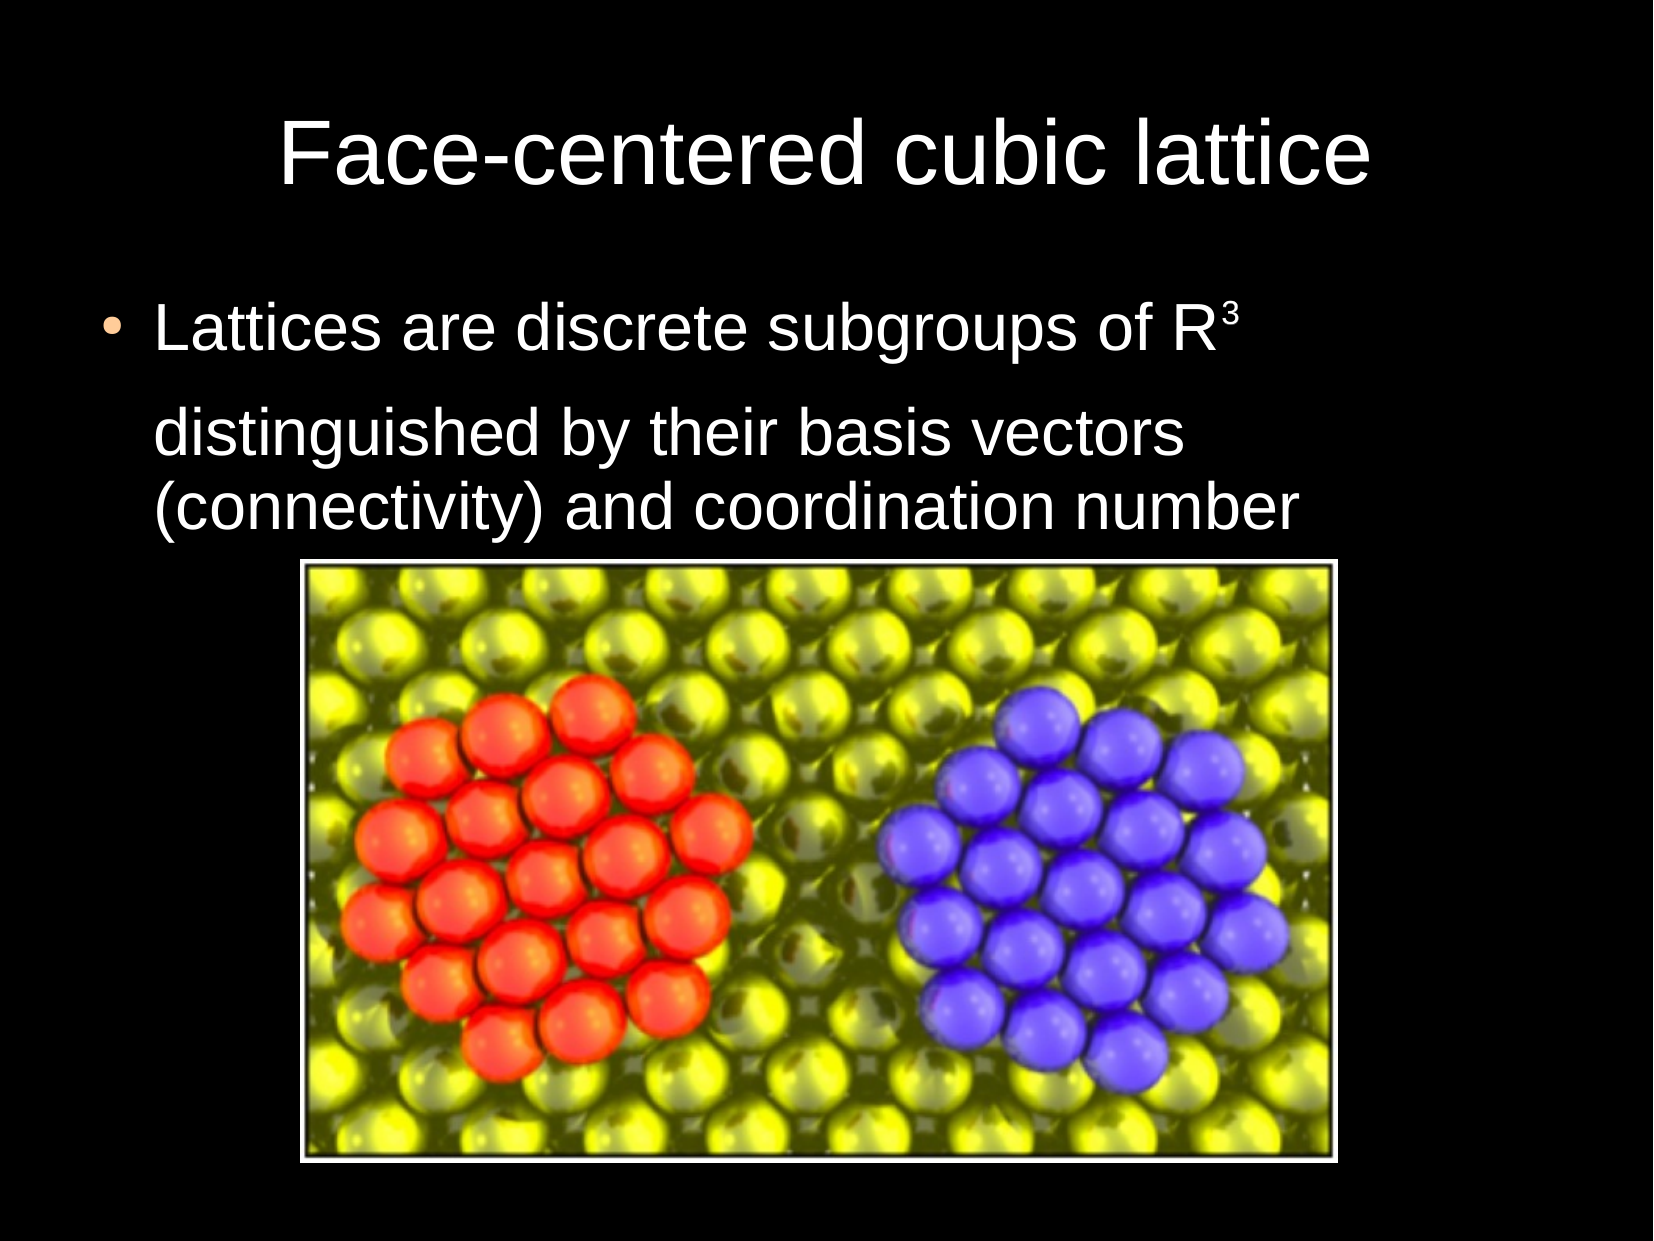

# Face-centered cubic lattice
Lattices are discrete subgroups of R
distinguished by their basis vectors (connectivity) and coordination number
3